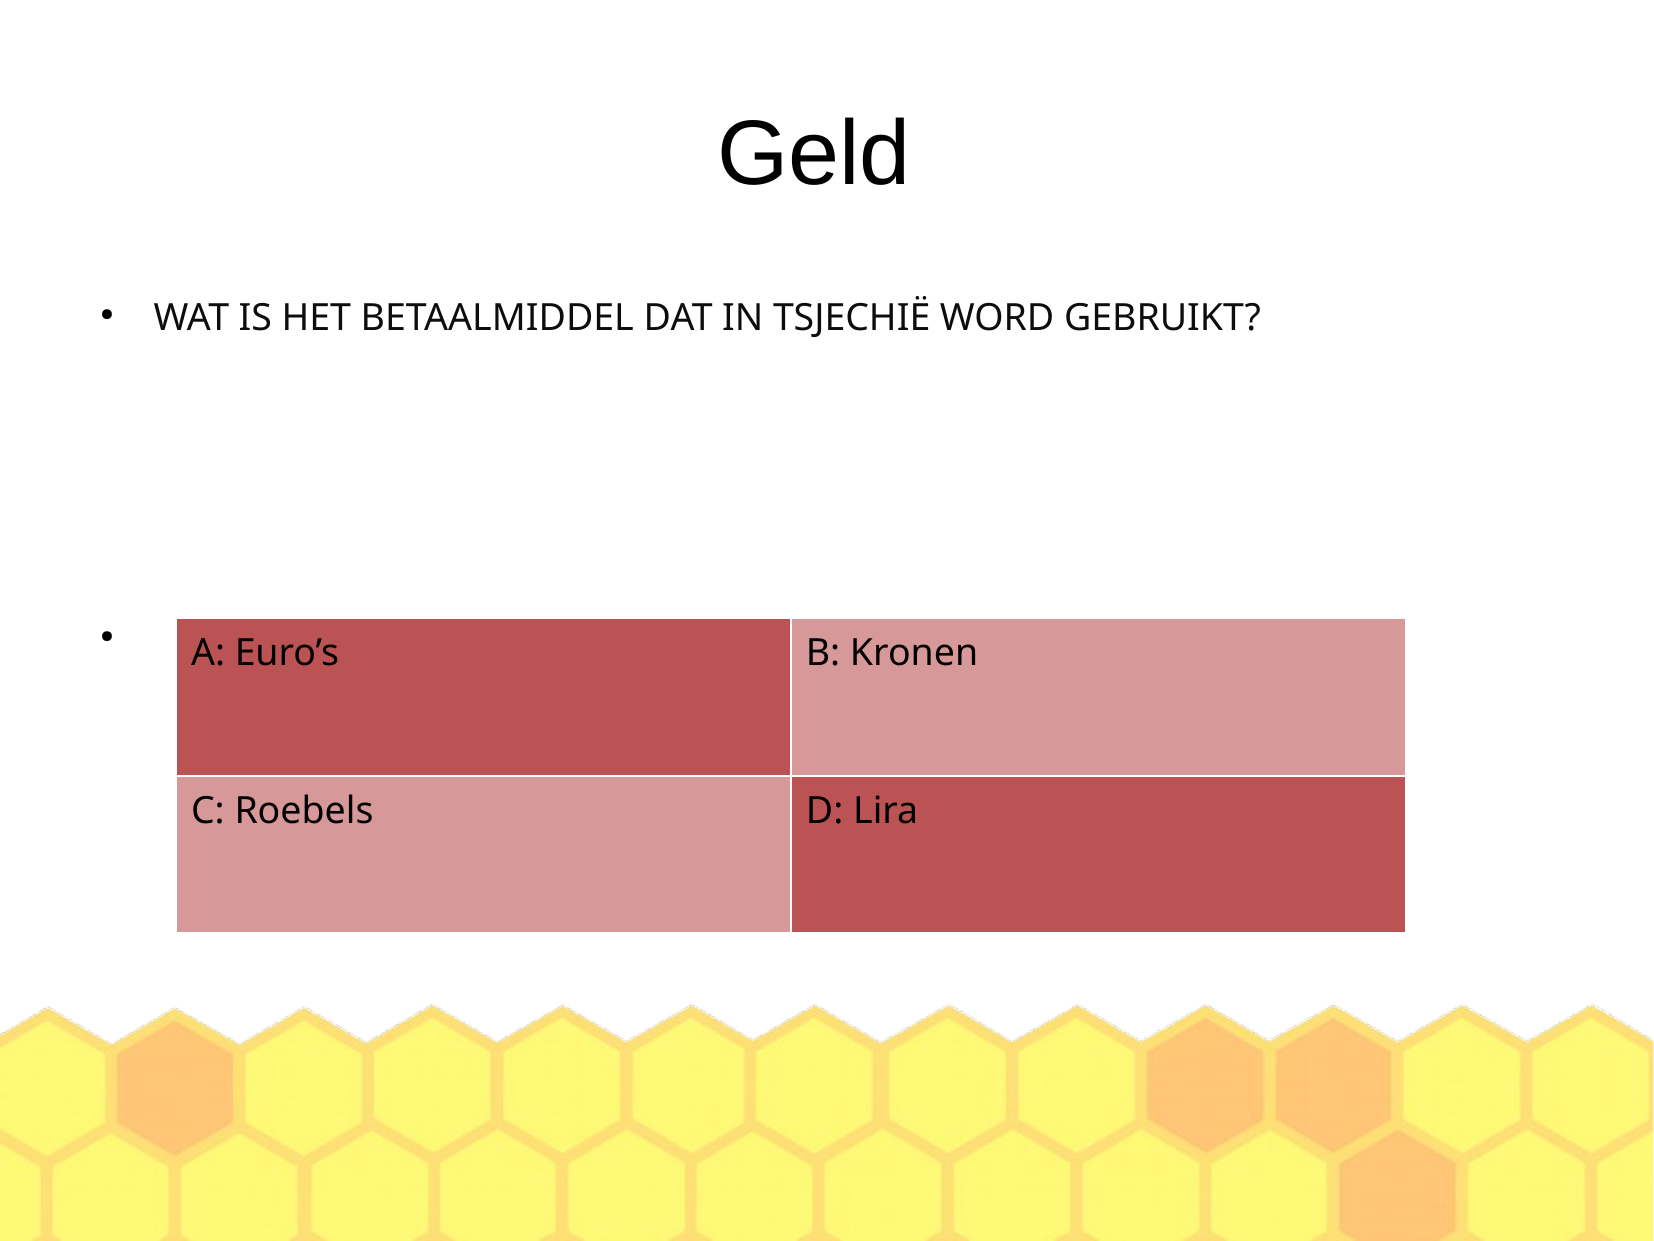

# Geld
Wat is het betaalmiddel dat in Tsjechië word gebruikt?
| A: Euro’s | B: Kronen |
| --- | --- |
| C: Roebels | D: Lira |